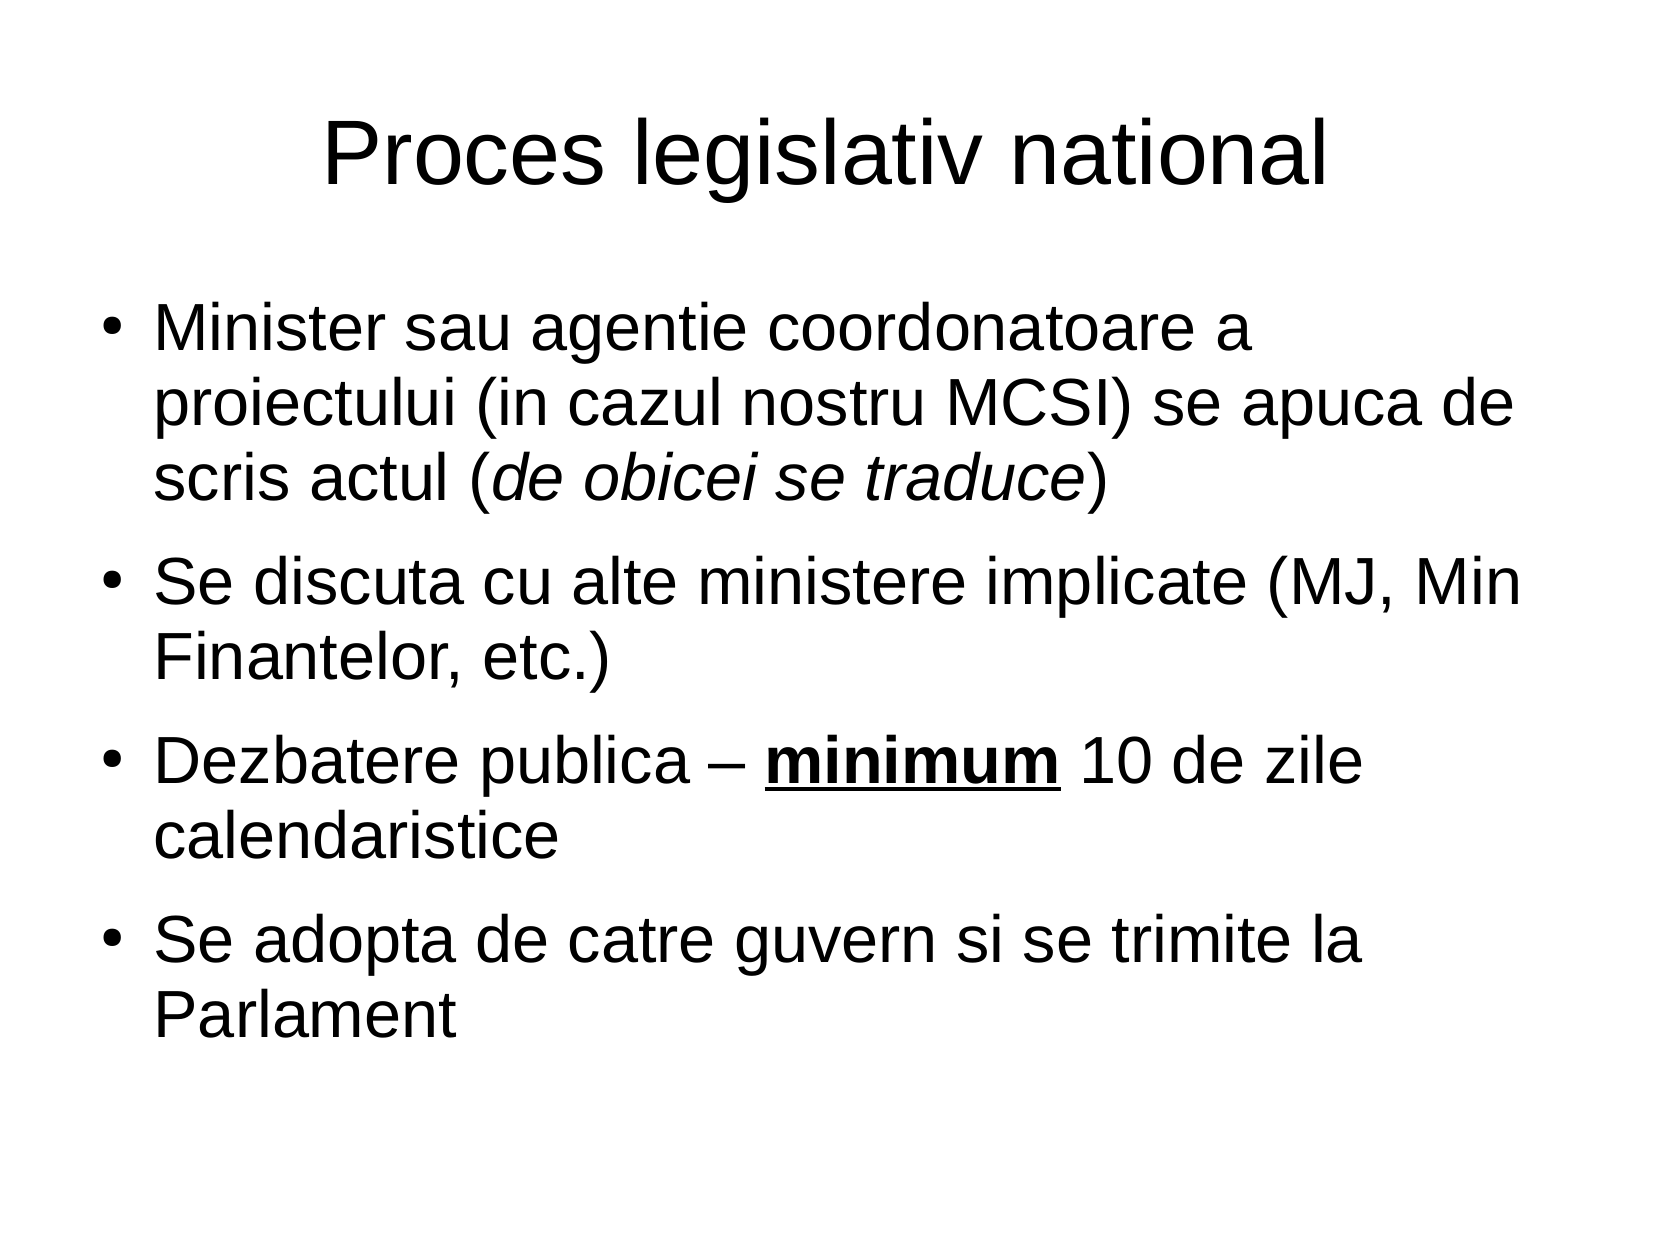

# Proces legislativ national
Minister sau agentie coordonatoare a proiectului (in cazul nostru MCSI) se apuca de scris actul (de obicei se traduce)
Se discuta cu alte ministere implicate (MJ, Min Finantelor, etc.)
Dezbatere publica – minimum 10 de zile calendaristice
Se adopta de catre guvern si se trimite la Parlament